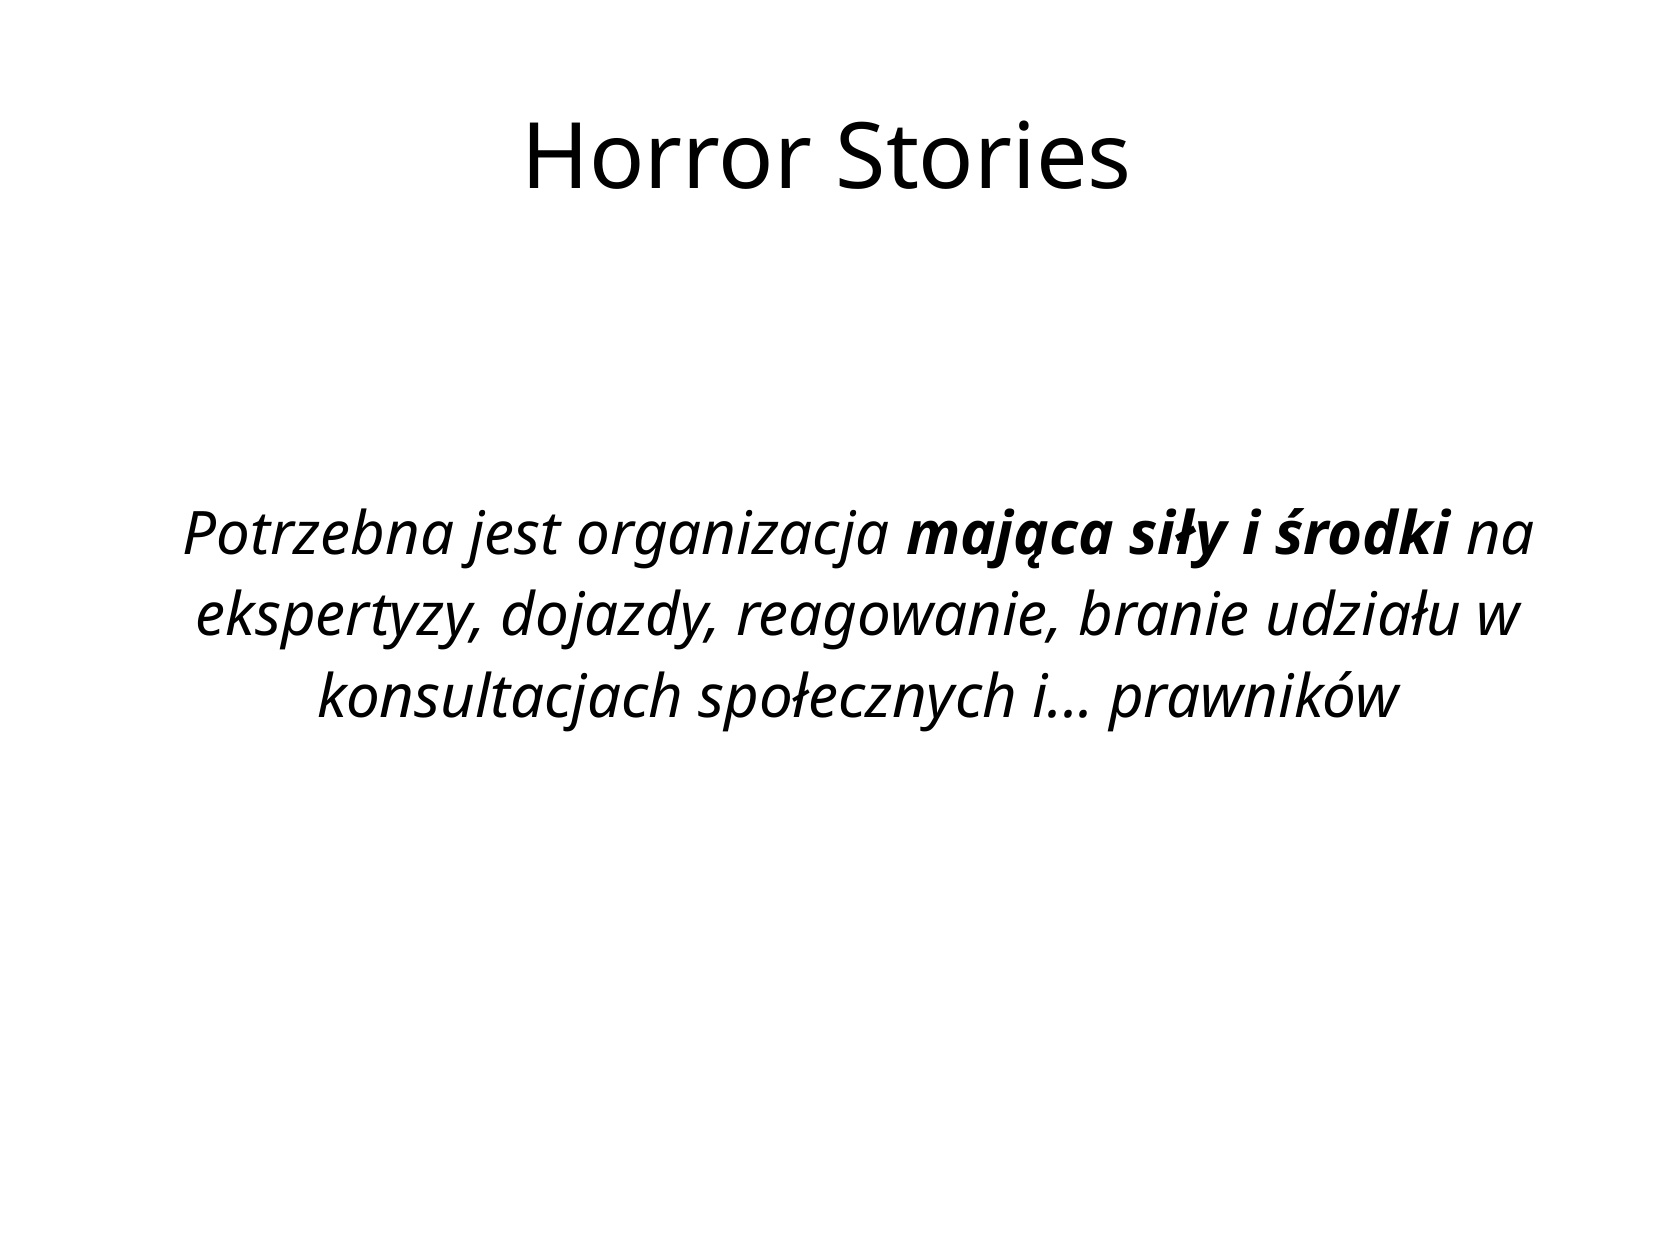

# Horror Stories
Potrzebna jest organizacja mająca siły i środki na ekspertyzy, dojazdy, reagowanie, branie udziału w konsultacjach społecznych i... prawników